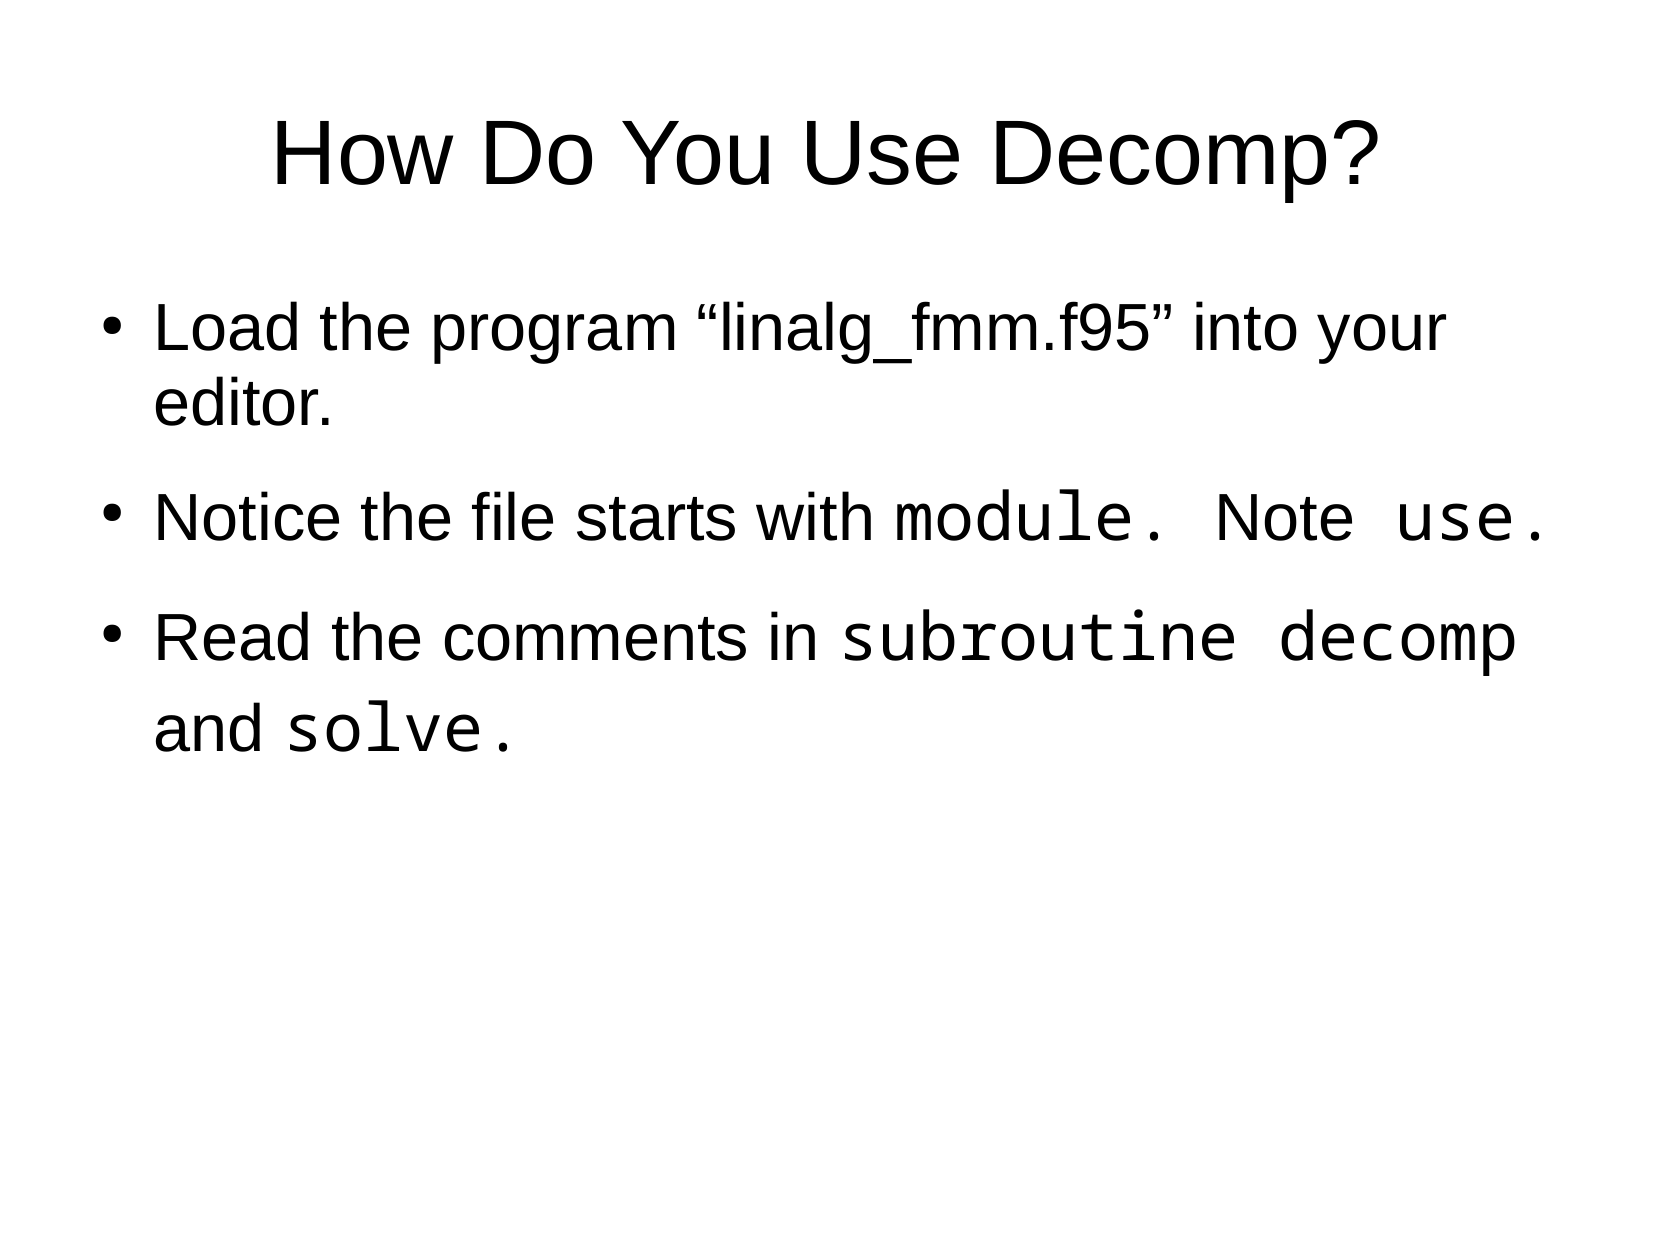

# How Do You Use Decomp?
Load the program “linalg_fmm.f95” into your editor.
Notice the file starts with module. Note use.
Read the comments in subroutine decomp and solve.